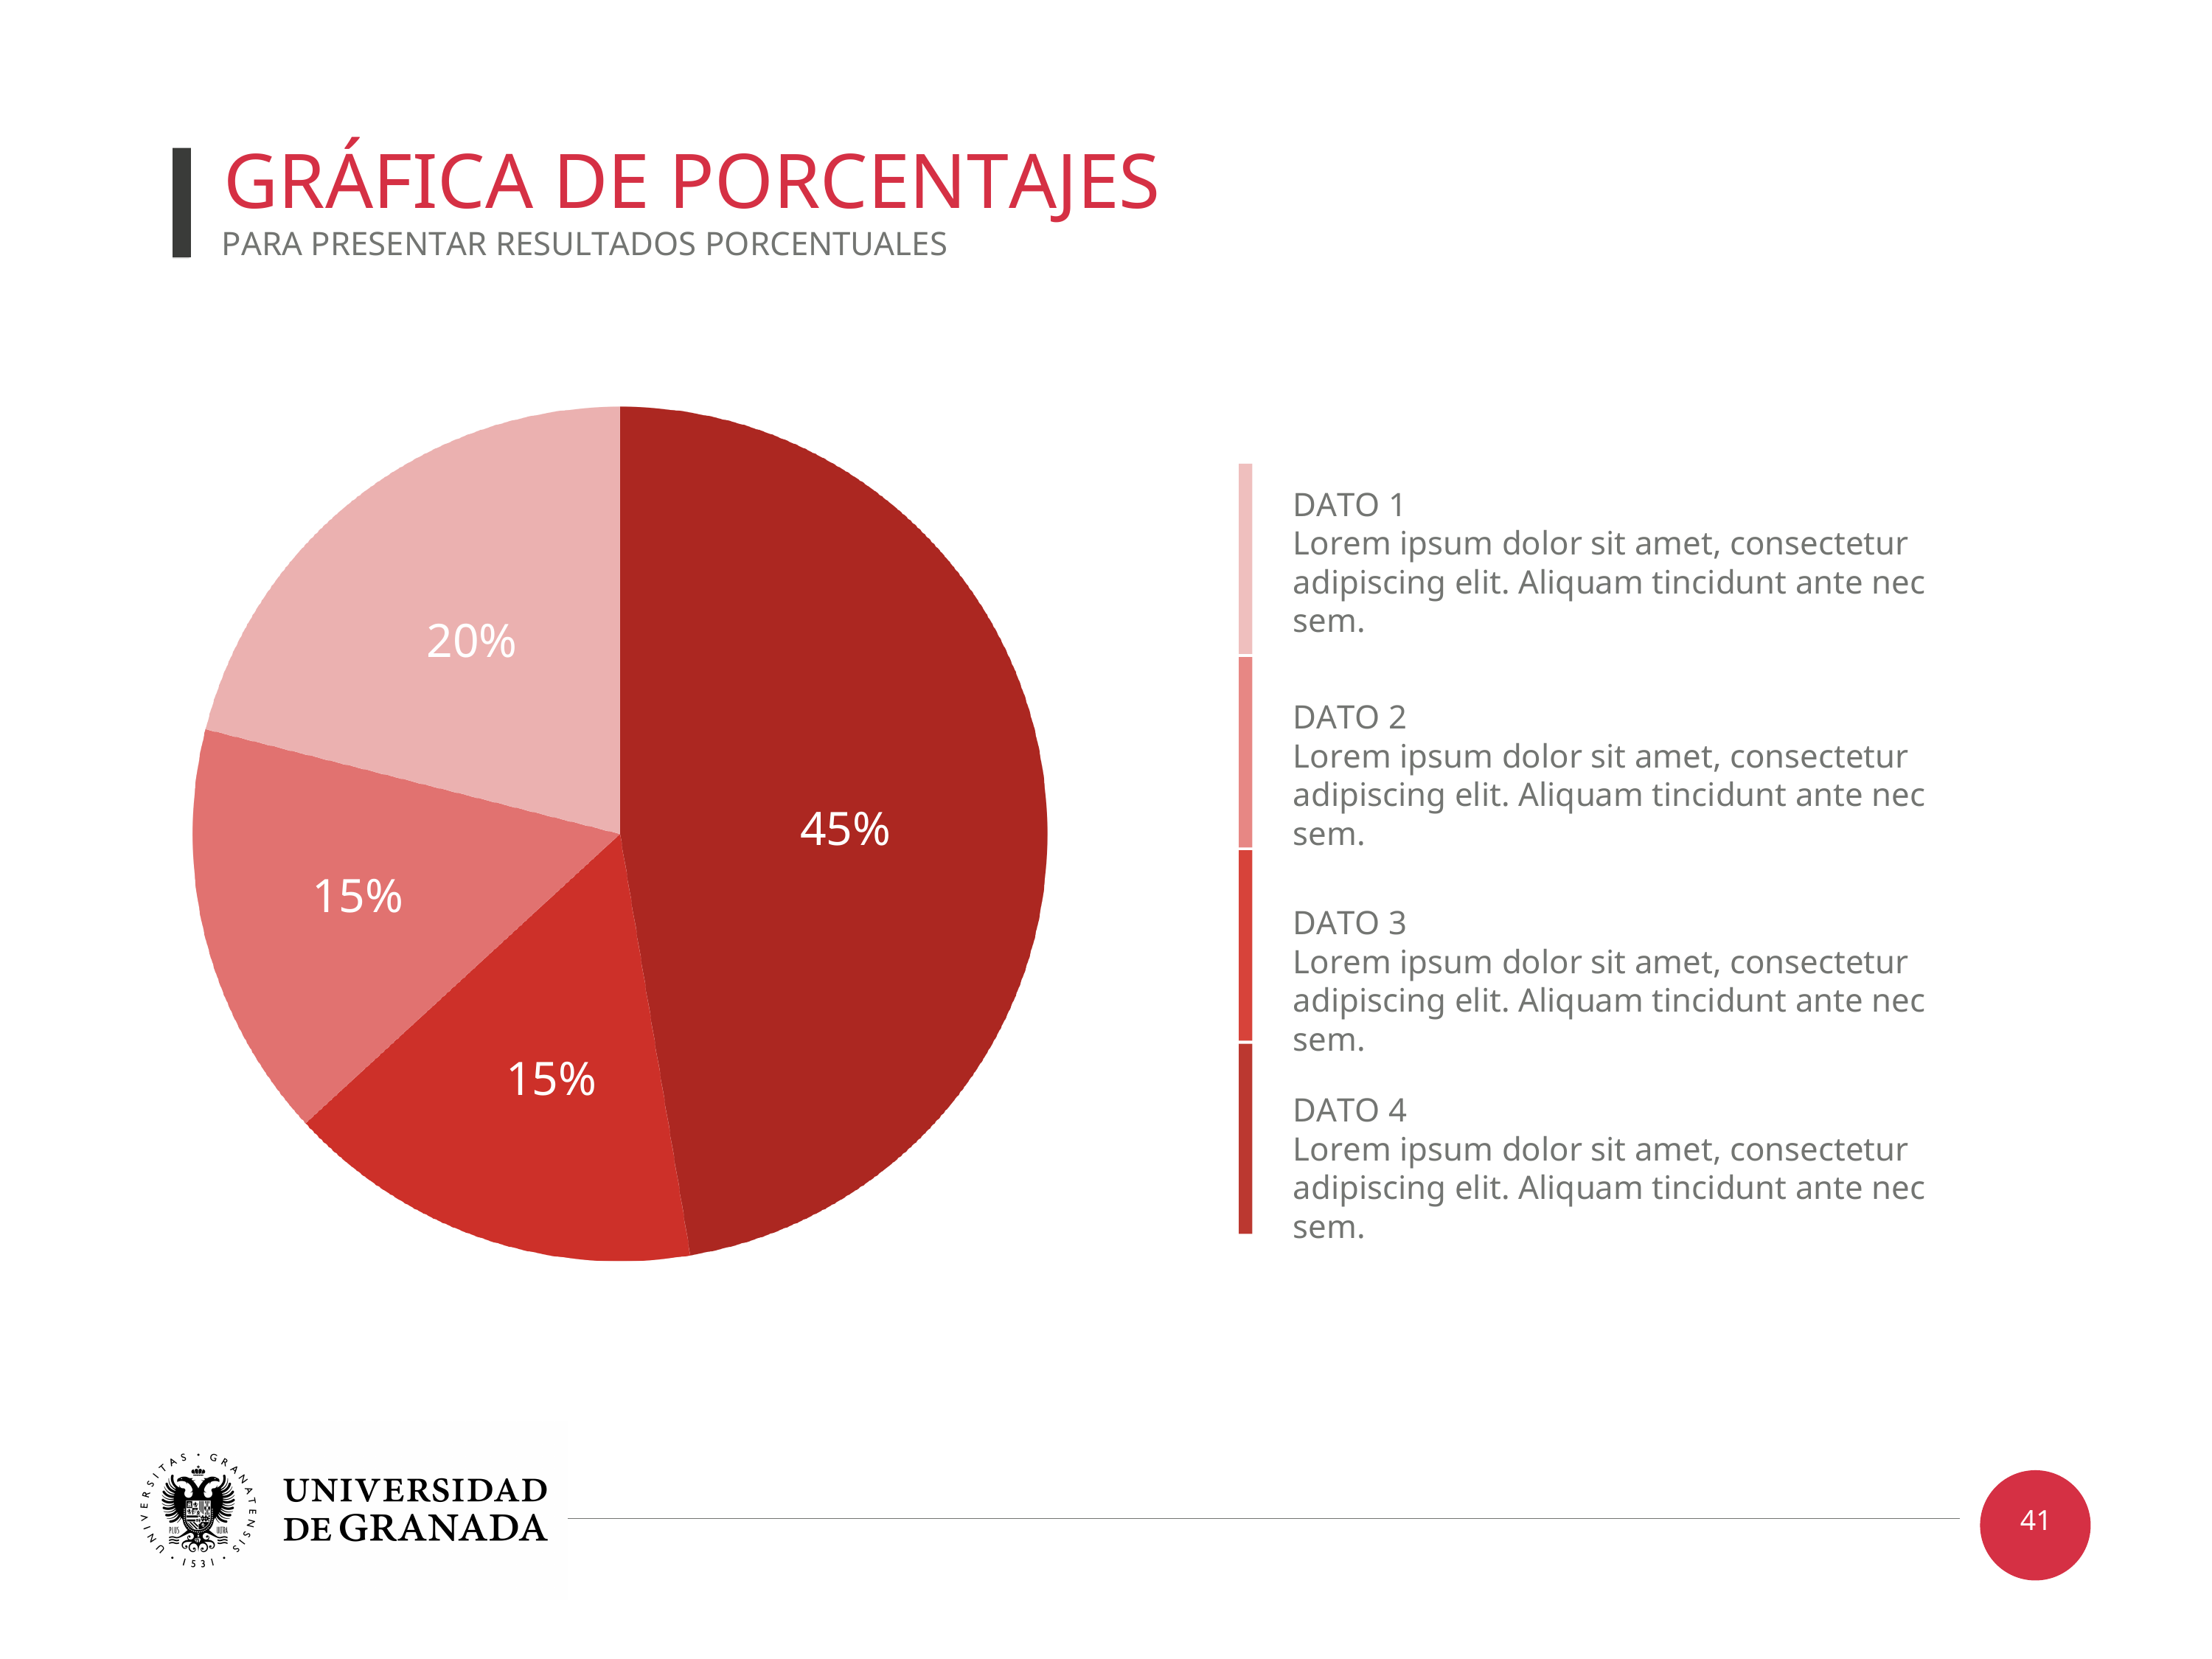

GRÁFICA DE PORCENTAJES
PARA PRESENTAR RESULTADOS PORCENTUALES
DATO 1
Lorem ipsum dolor sit amet, consectetur adipiscing elit. Aliquam tincidunt ante nec sem.
20%
DATO 2
Lorem ipsum dolor sit amet, consectetur adipiscing elit. Aliquam tincidunt ante nec sem.
45%
15%
DATO 3
Lorem ipsum dolor sit amet, consectetur adipiscing elit. Aliquam tincidunt ante nec sem.
15%
DATO 4
Lorem ipsum dolor sit amet, consectetur adipiscing elit. Aliquam tincidunt ante nec sem.